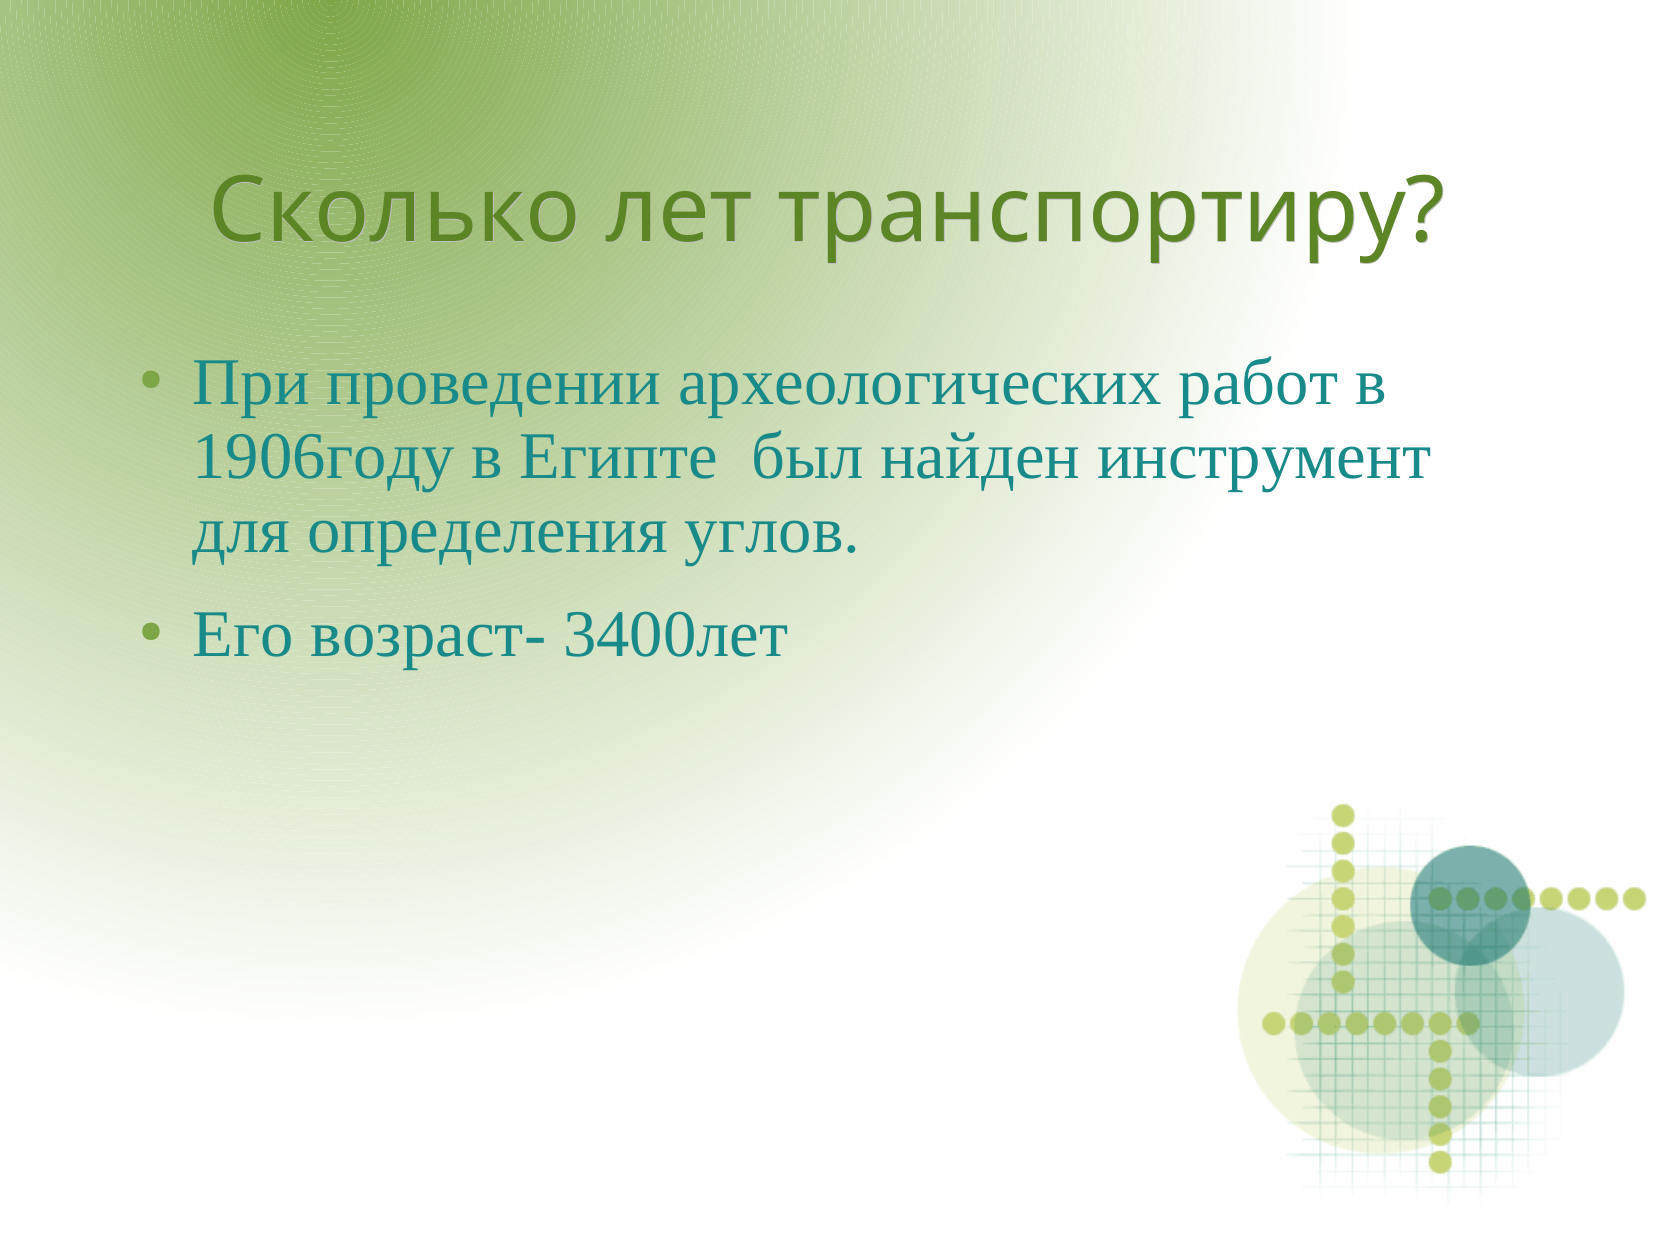

# Сколько лет транспортиру?
При проведении археологических работ в 1906году в Египте был найден инструмент для определения углов.
Его возраст- 3400лет